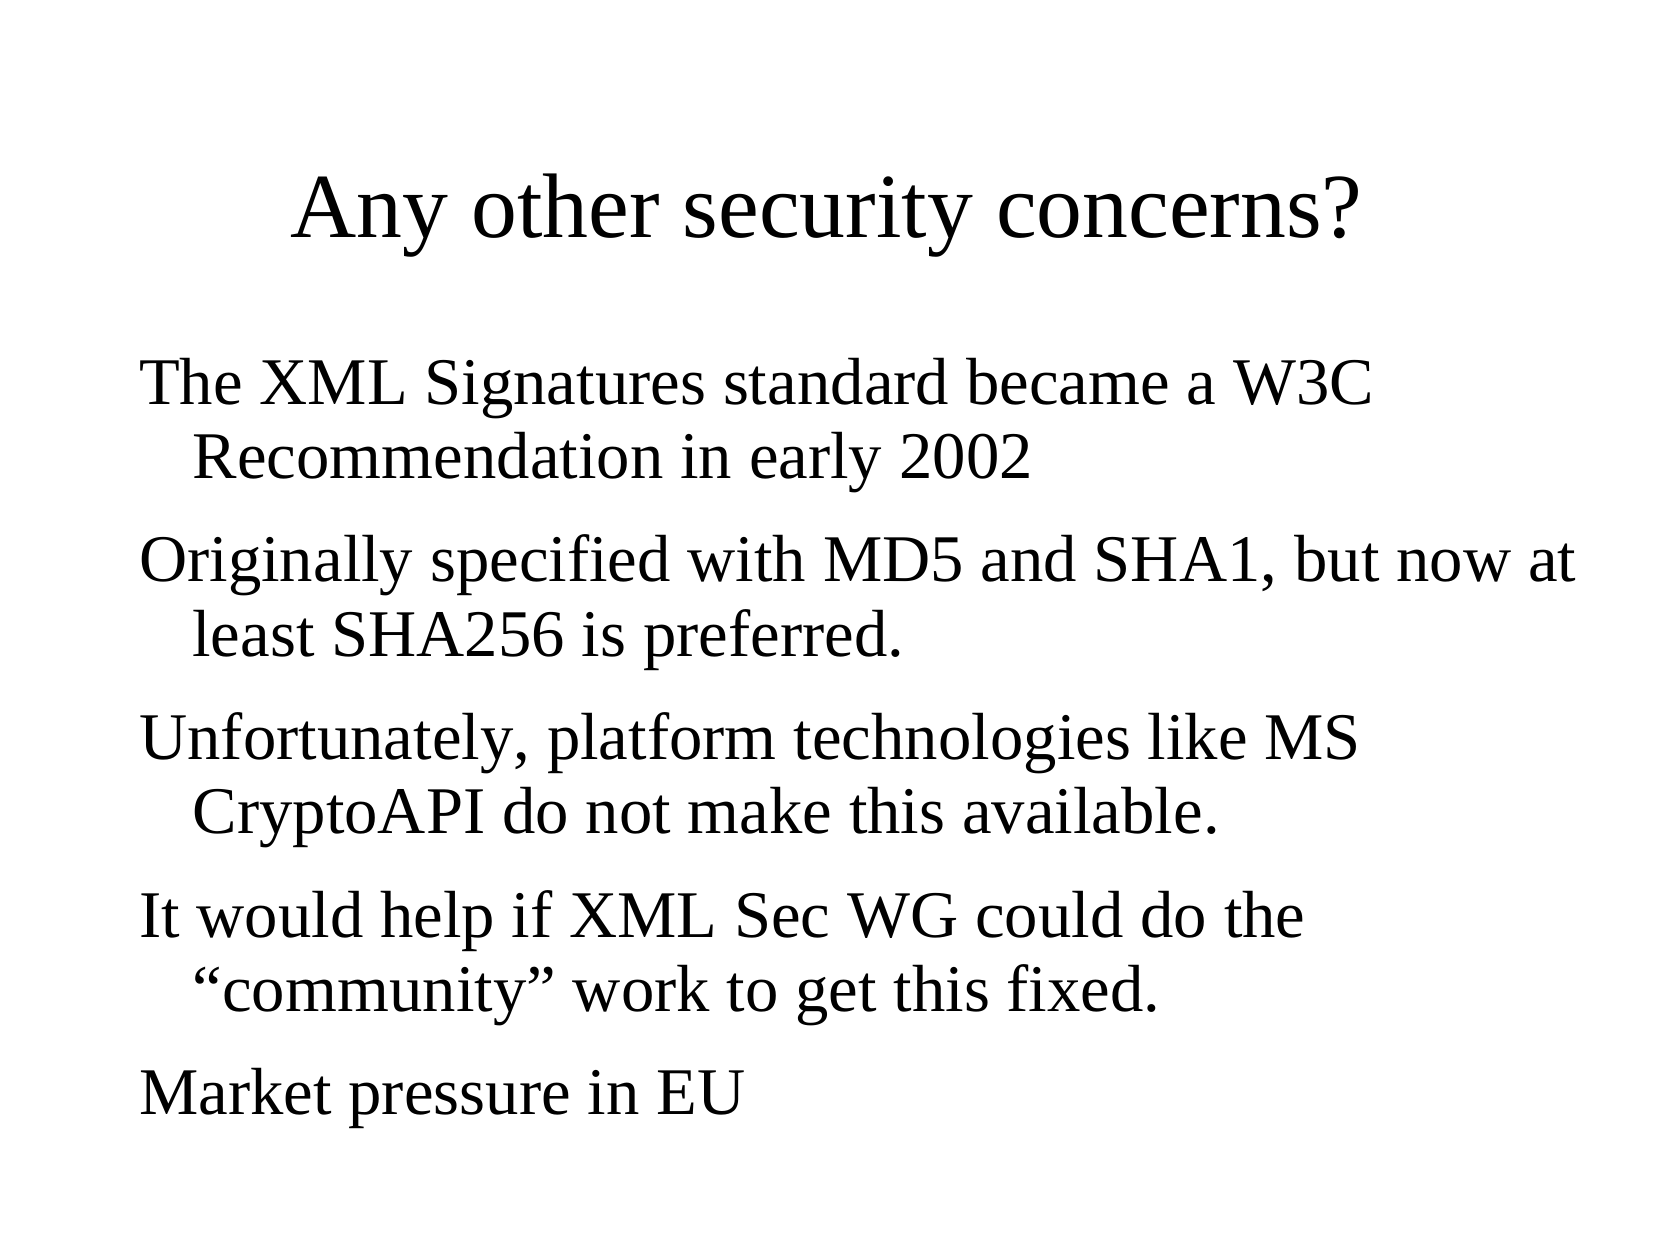

# Any other security concerns?
The XML Signatures standard became a W3C Recommendation in early 2002
Originally specified with MD5 and SHA1, but now at least SHA256 is preferred.
Unfortunately, platform technologies like MS CryptoAPI do not make this available.
It would help if XML Sec WG could do the “community” work to get this fixed.
Market pressure in EU